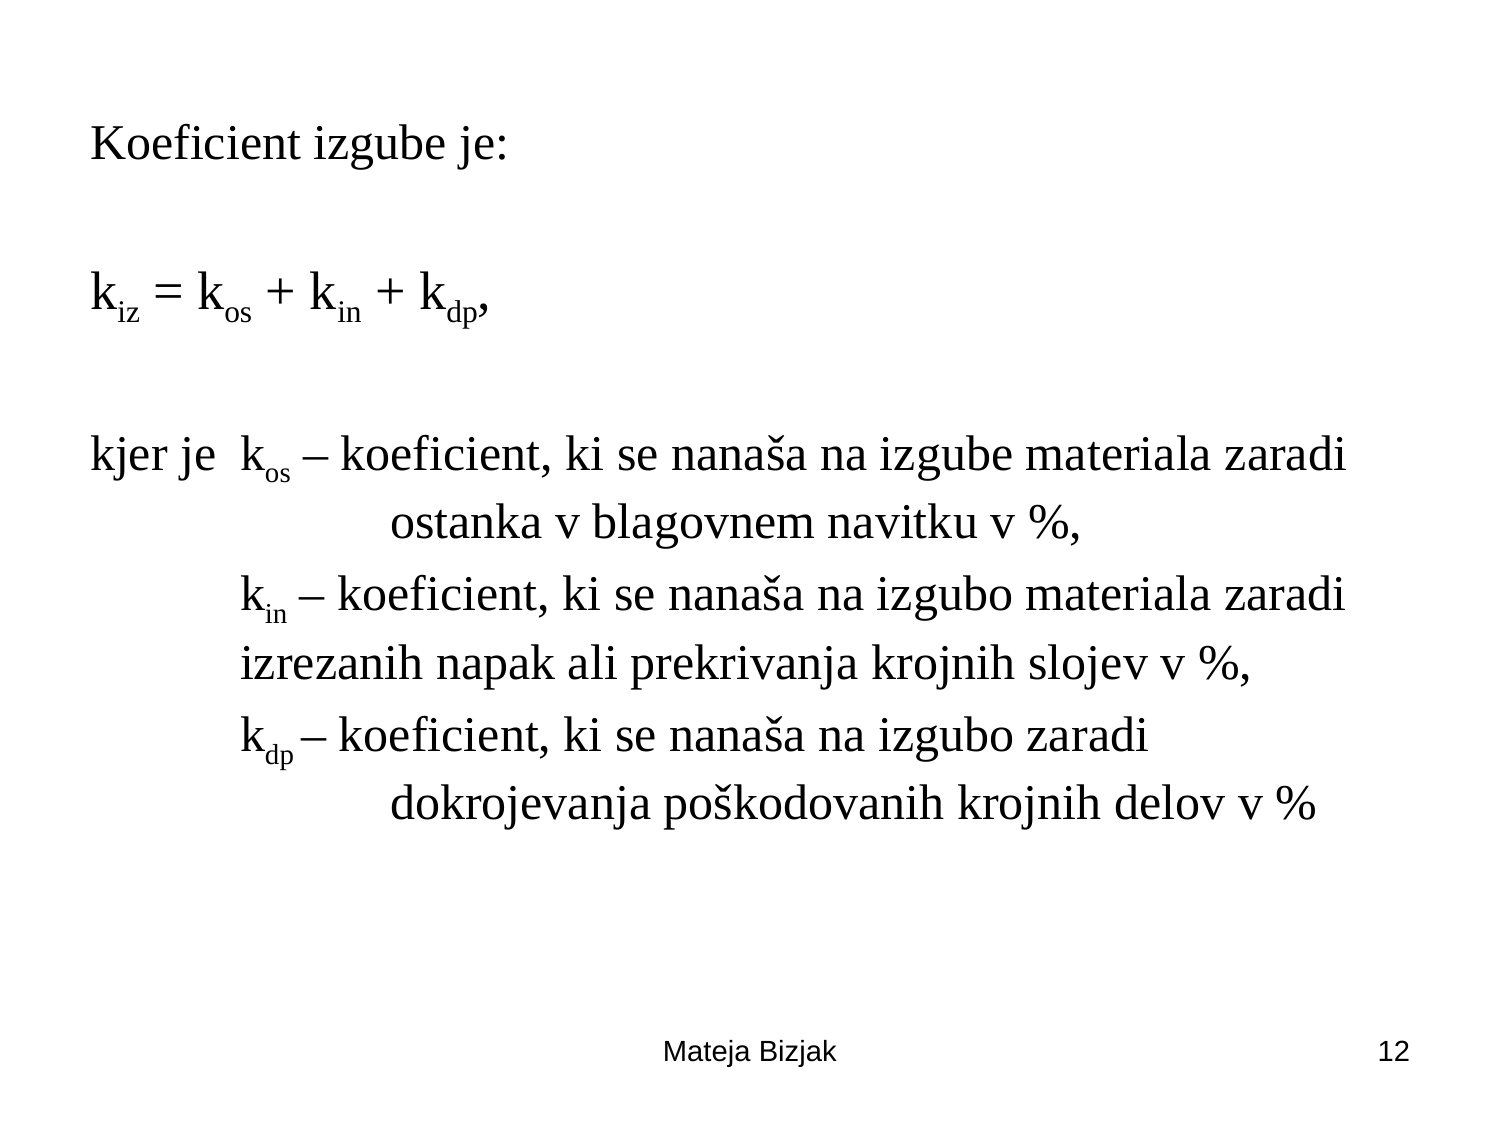

# Koeficient izgube je:
kiz = kos + kin + kdp,
kjer je 	kos – koeficient, ki se nanaša na izgube materiala zaradi 		ostanka v blagovnem navitku v %,
		kin – koeficient, ki se nanaša na izgubo materiala zaradi 	izrezanih napak ali prekrivanja krojnih slojev v %,
		kdp – koeficient, ki se nanaša na izgubo zaradi 			dokrojevanja poškodovanih krojnih delov v %
Mateja Bizjak